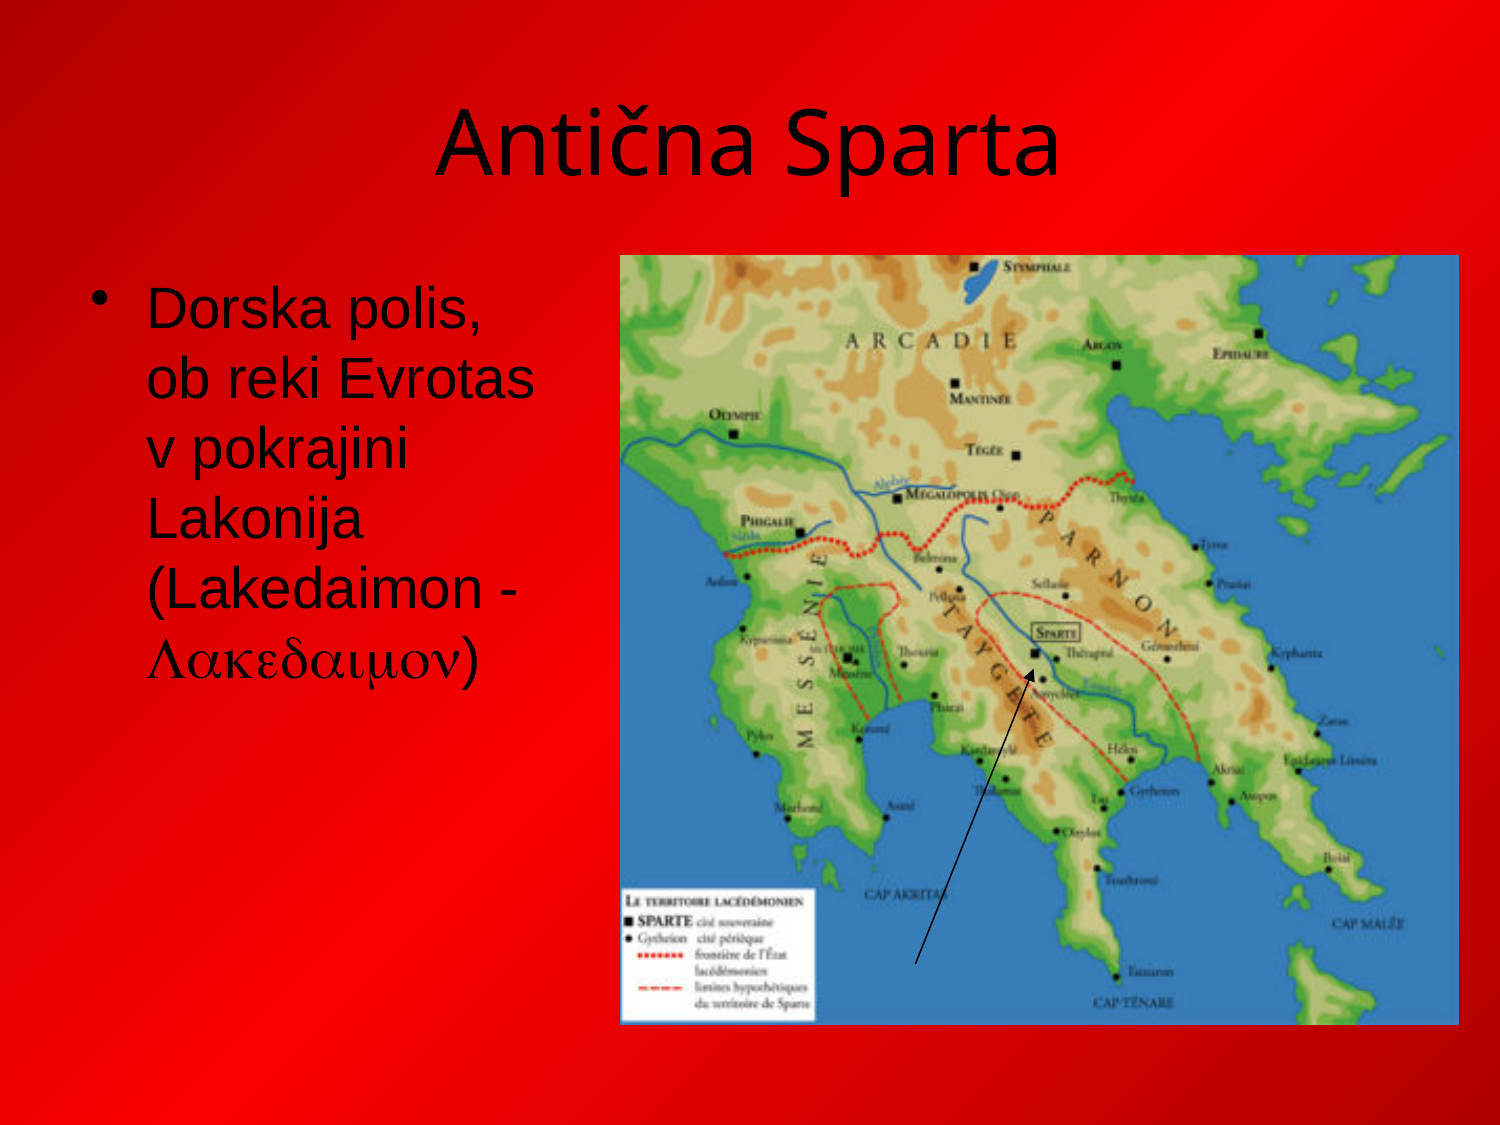

# Antična Sparta
Dorska polis, ob reki Evrotas v pokrajini Lakonija (Lakedaimon - Lakedaimon)